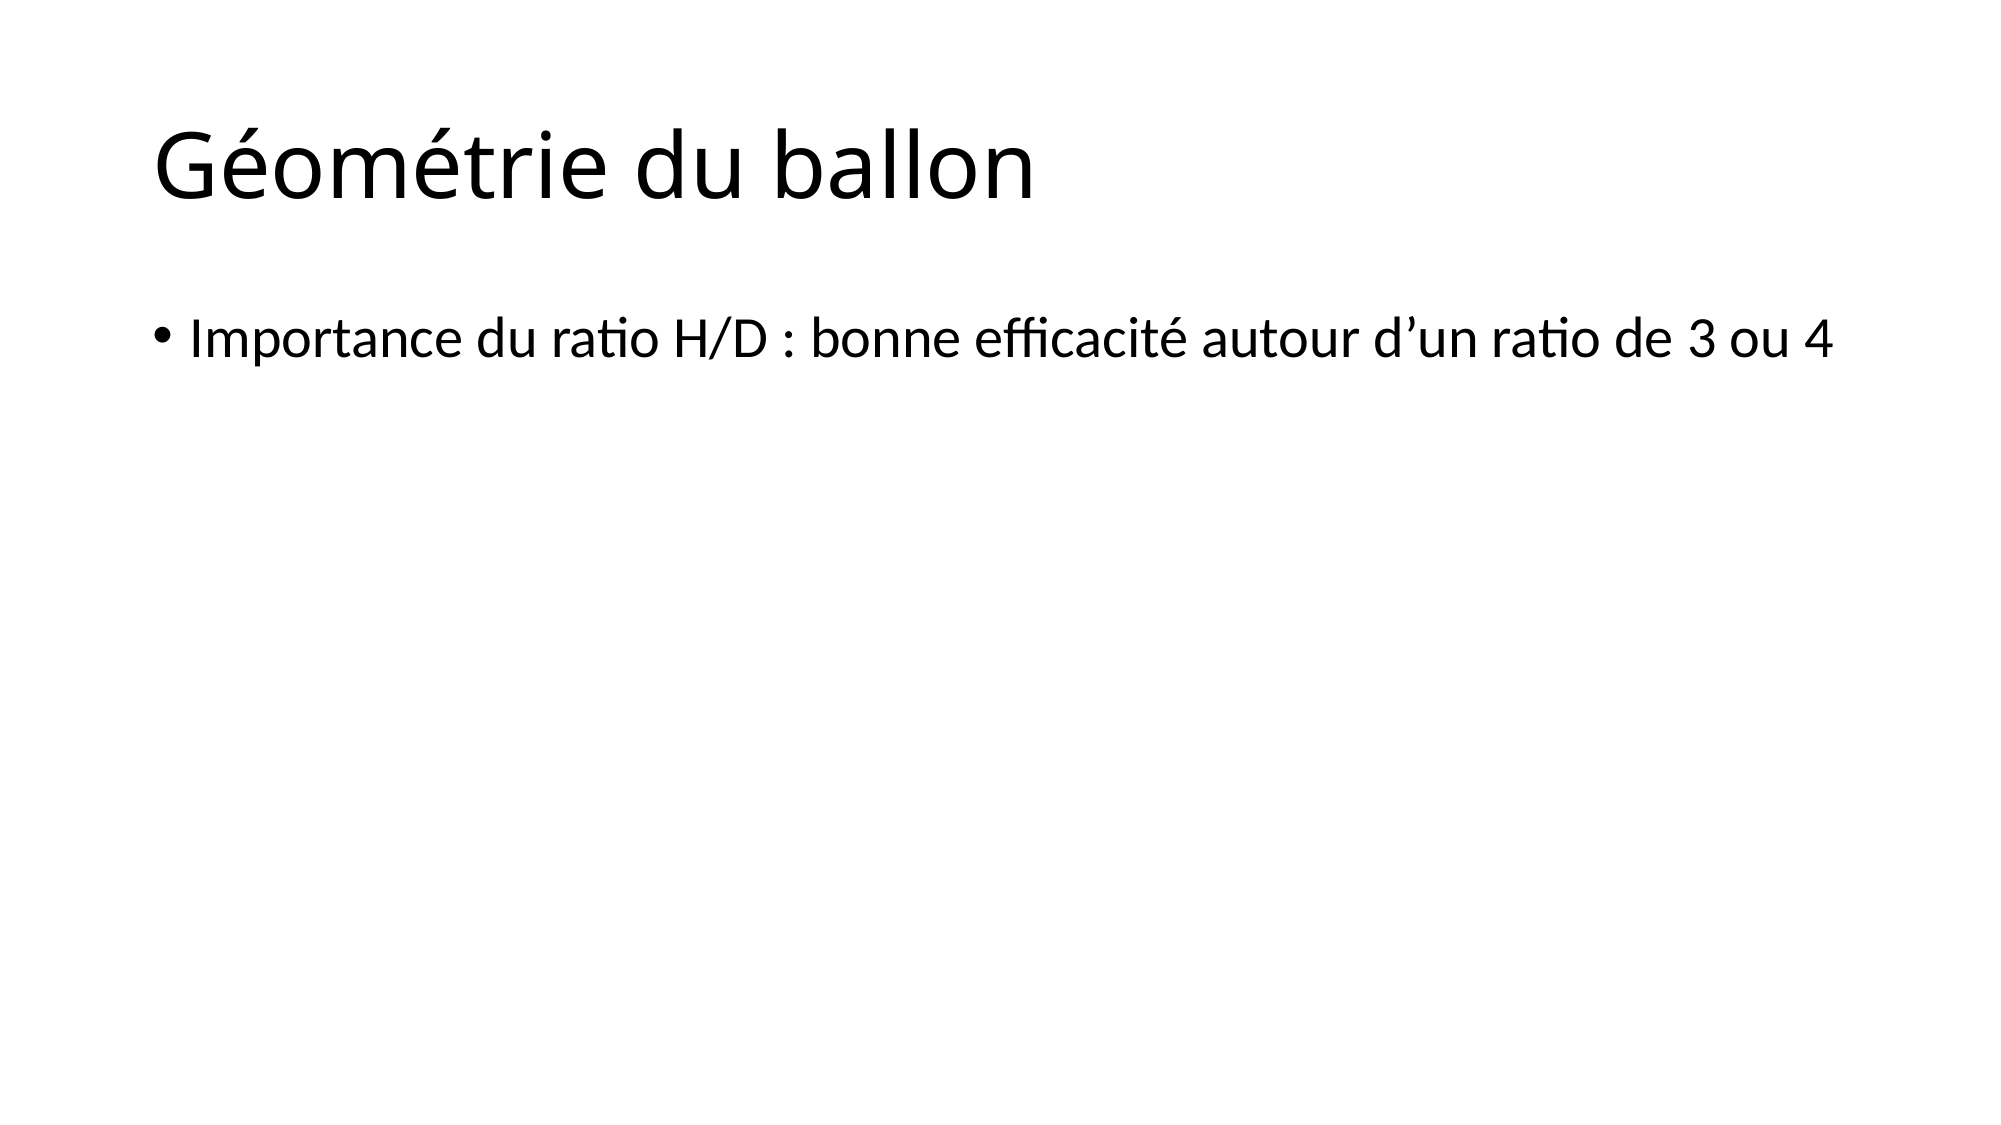

# Géométrie du ballon
Importance du ratio H/D : bonne efficacité autour d’un ratio de 3 ou 4